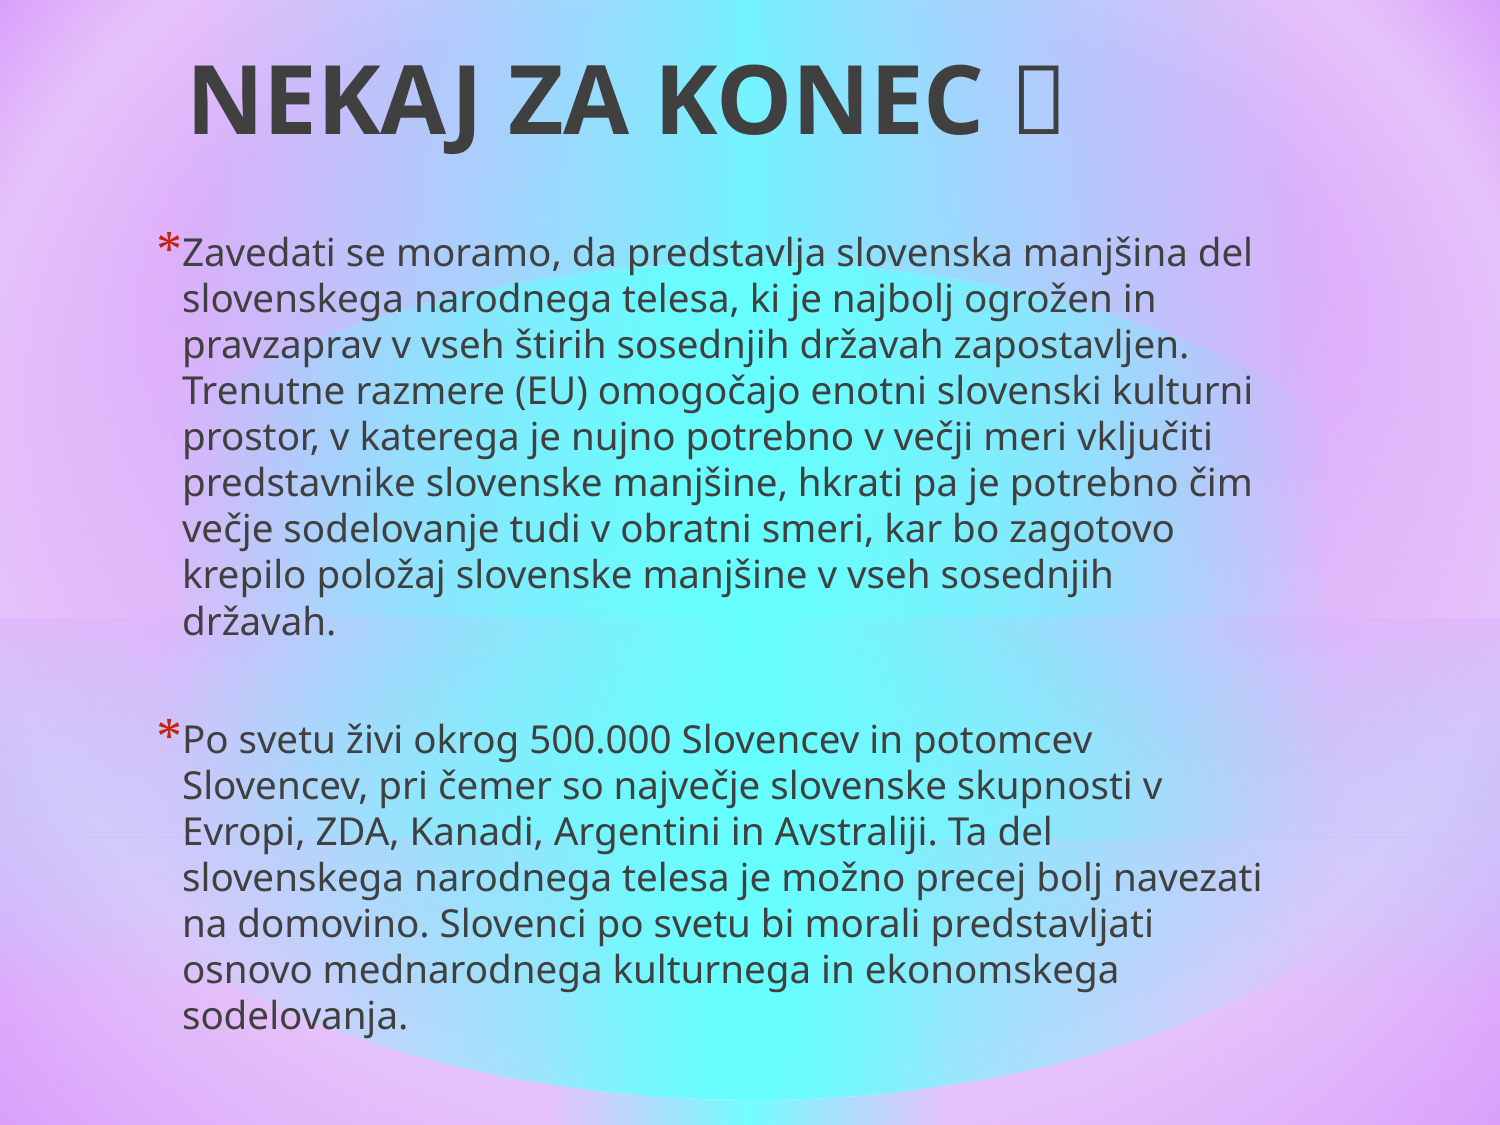

# NEKAJ ZA KONEC 
Zavedati se moramo, da predstavlja slovenska manjšina del slovenskega narodnega telesa, ki je najbolj ogrožen in pravzaprav v vseh štirih sosednjih državah zapostavljen. Trenutne razmere (EU) omogočajo enotni slovenski kulturni prostor, v katerega je nujno potrebno v večji meri vključiti predstavnike slovenske manjšine, hkrati pa je potrebno čim večje sodelovanje tudi v obratni smeri, kar bo zagotovo krepilo položaj slovenske manjšine v vseh sosednjih državah.
Po svetu živi okrog 500.000 Slovencev in potomcev Slovencev, pri čemer so največje slovenske skupnosti v Evropi, ZDA, Kanadi, Argentini in Avstraliji. Ta del slovenskega narodnega telesa je možno precej bolj navezati na domovino. Slovenci po svetu bi morali predstavljati osnovo mednarodnega kulturnega in ekonomskega sodelovanja.